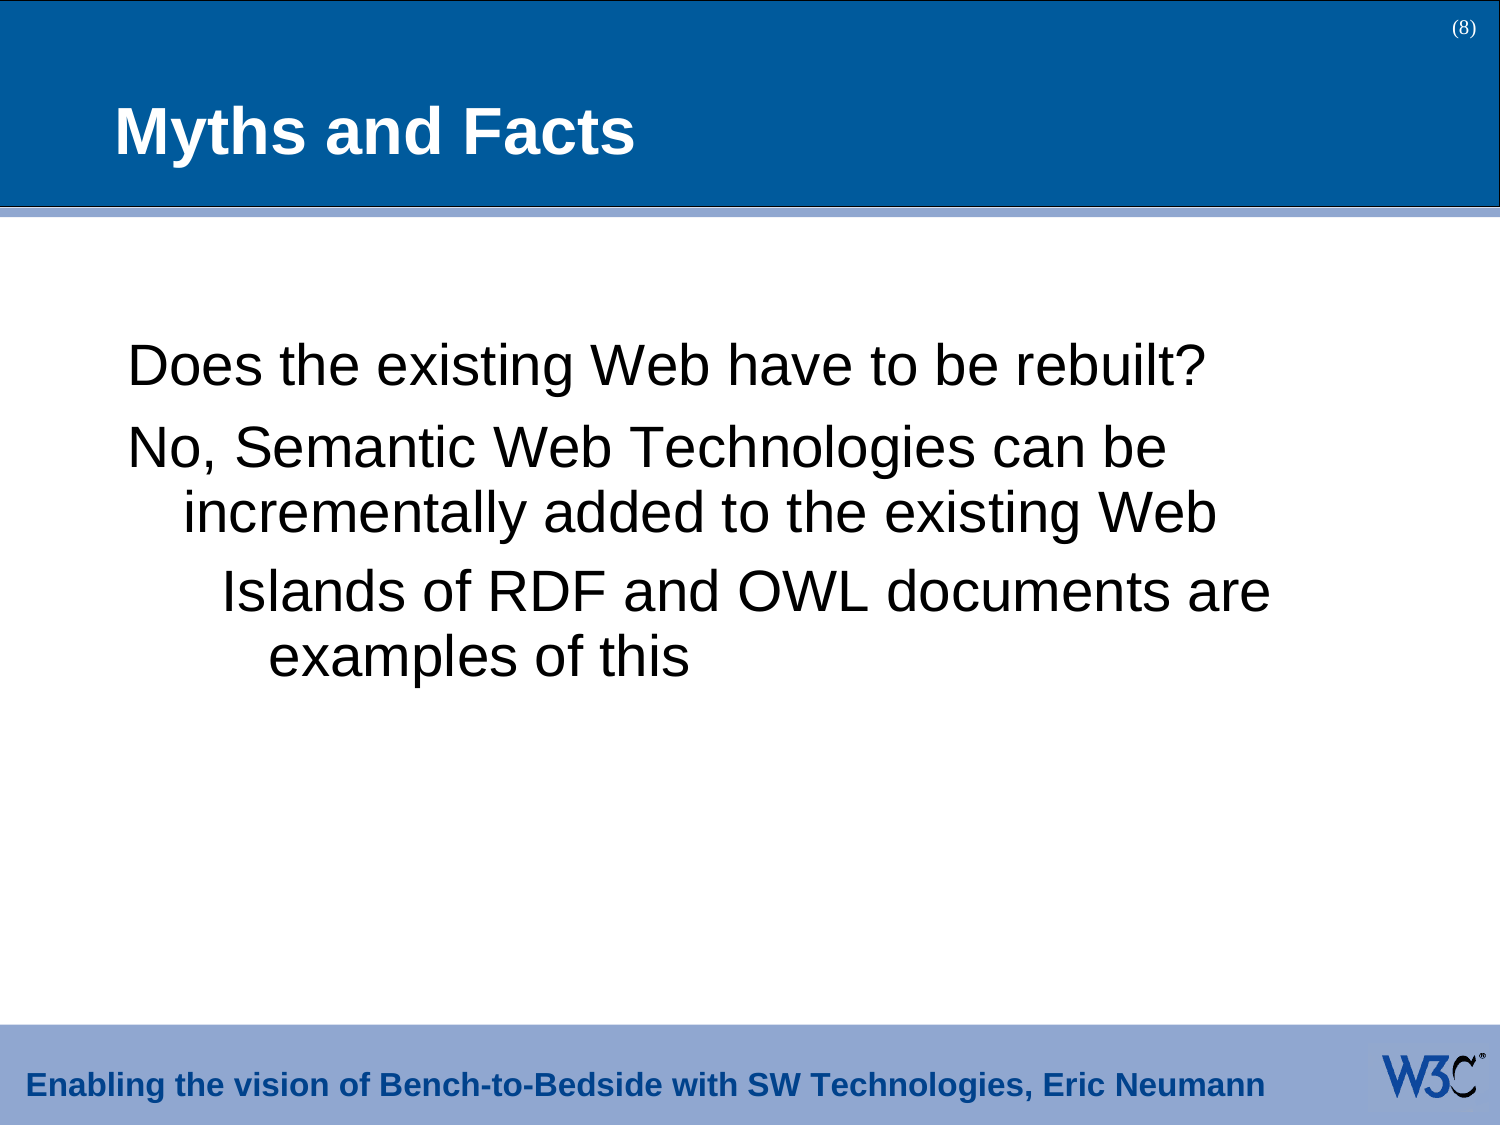

# Myths and Facts
Does the existing Web have to be rebuilt?
No, Semantic Web Technologies can be incrementally added to the existing Web
Islands of RDF and OWL documents are examples of this